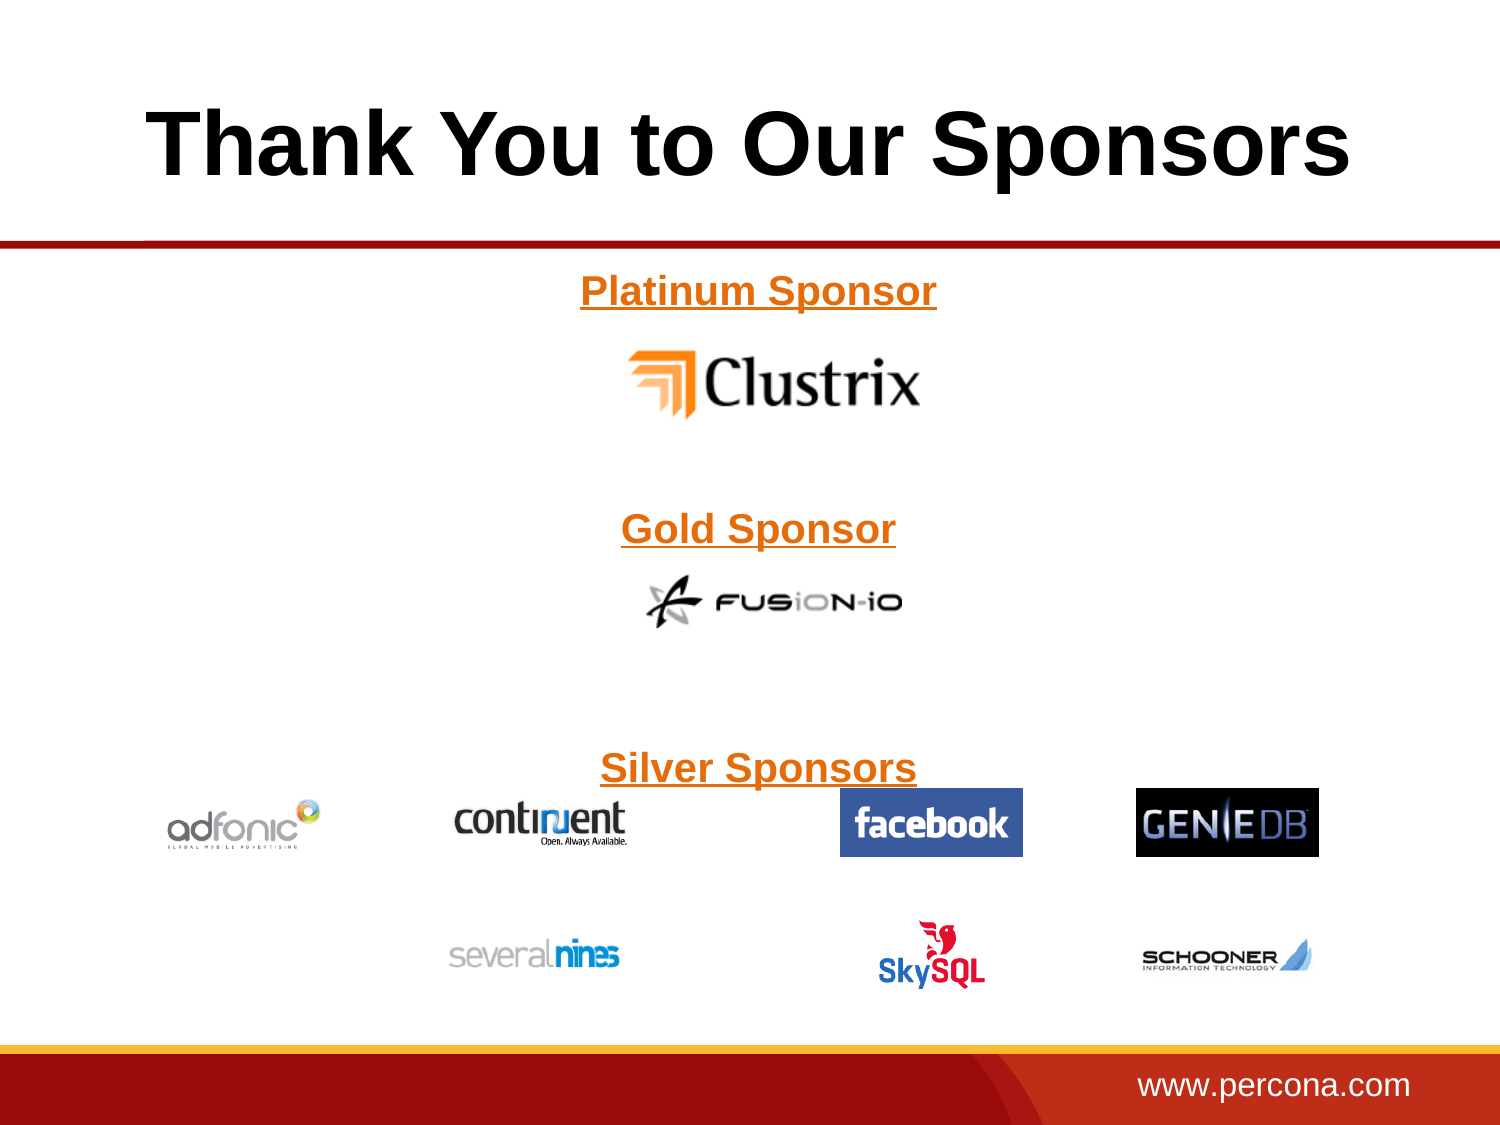

# Thank You to Our Sponsors
Platinum Sponsor
Gold Sponsor
Silver Sponsors